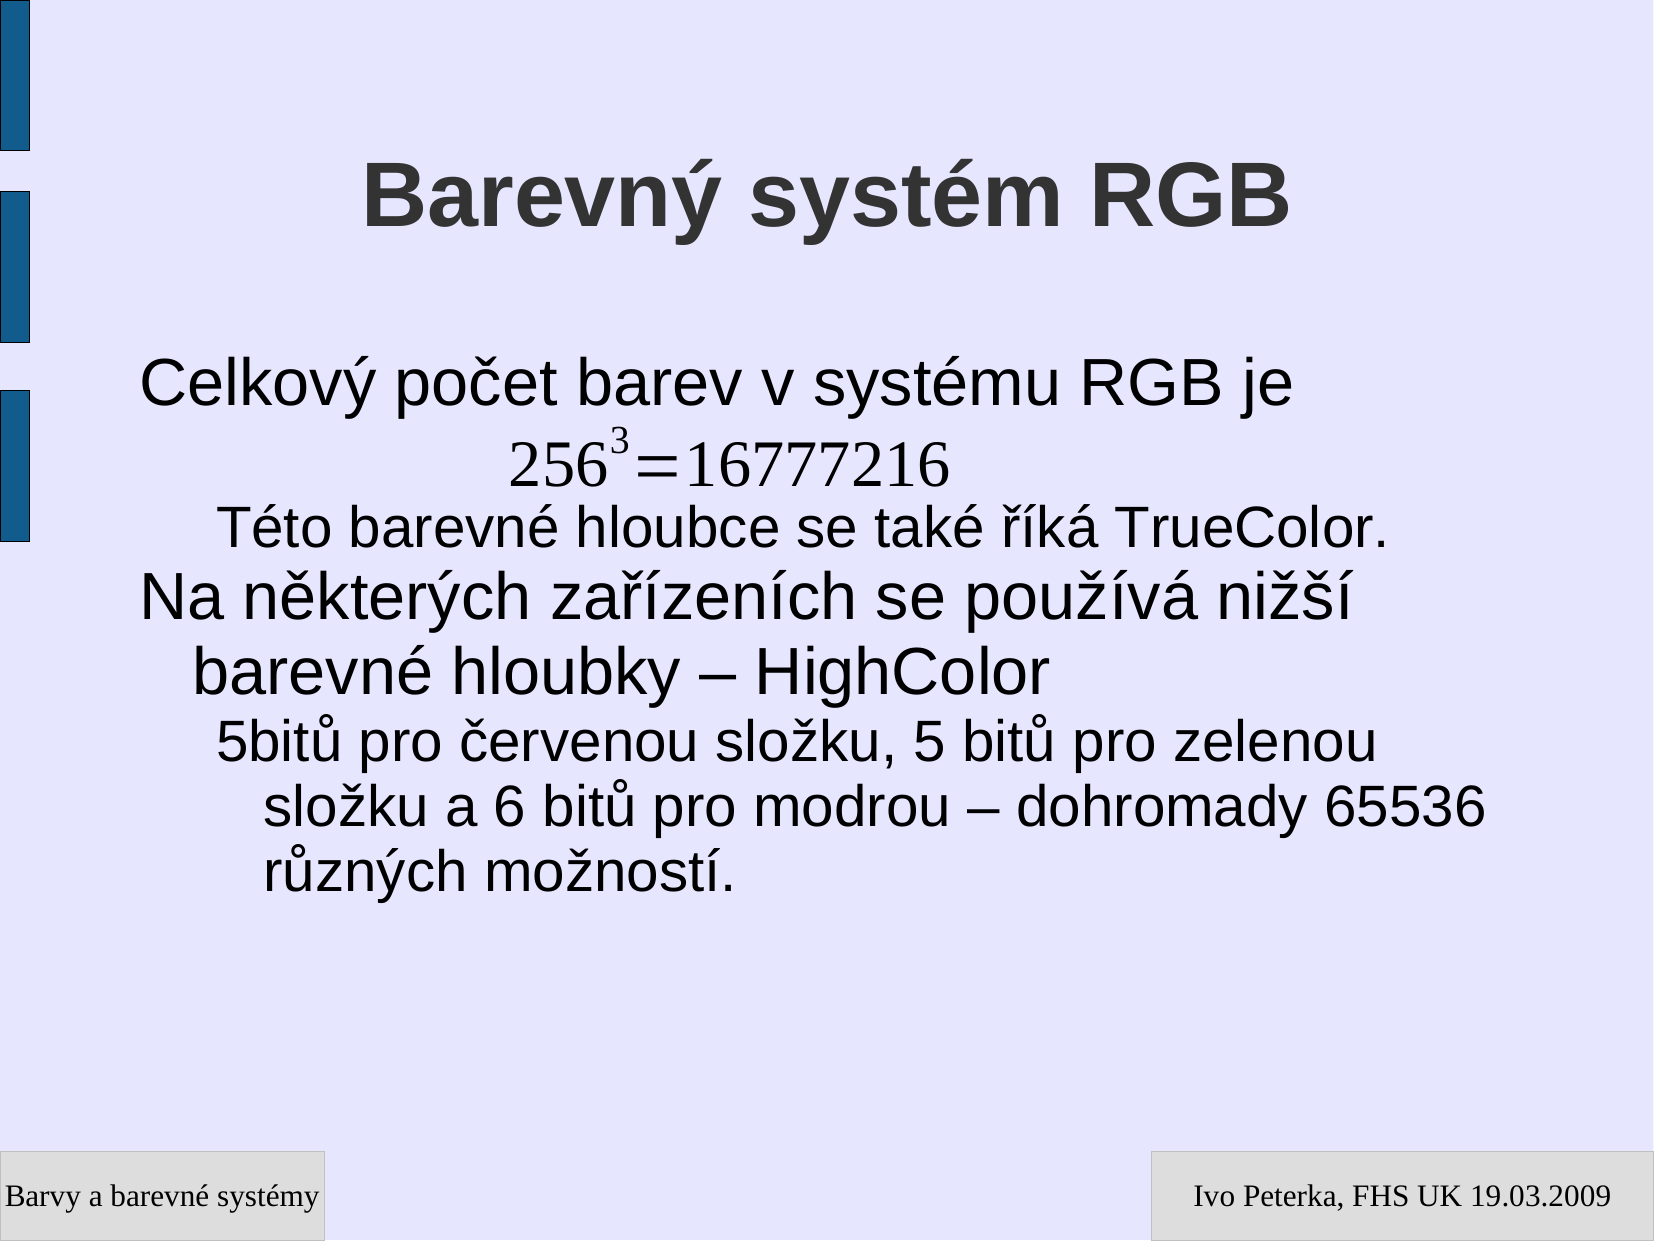

# Barevný systém RGB
Celkový počet barev v systému RGB je
Této barevné hloubce se také říká TrueColor.
Na některých zařízeních se používá nižší barevné hloubky – HighColor
5bitů pro červenou složku, 5 bitů pro zelenou složku a 6 bitů pro modrou – dohromady 65536 různých možností.